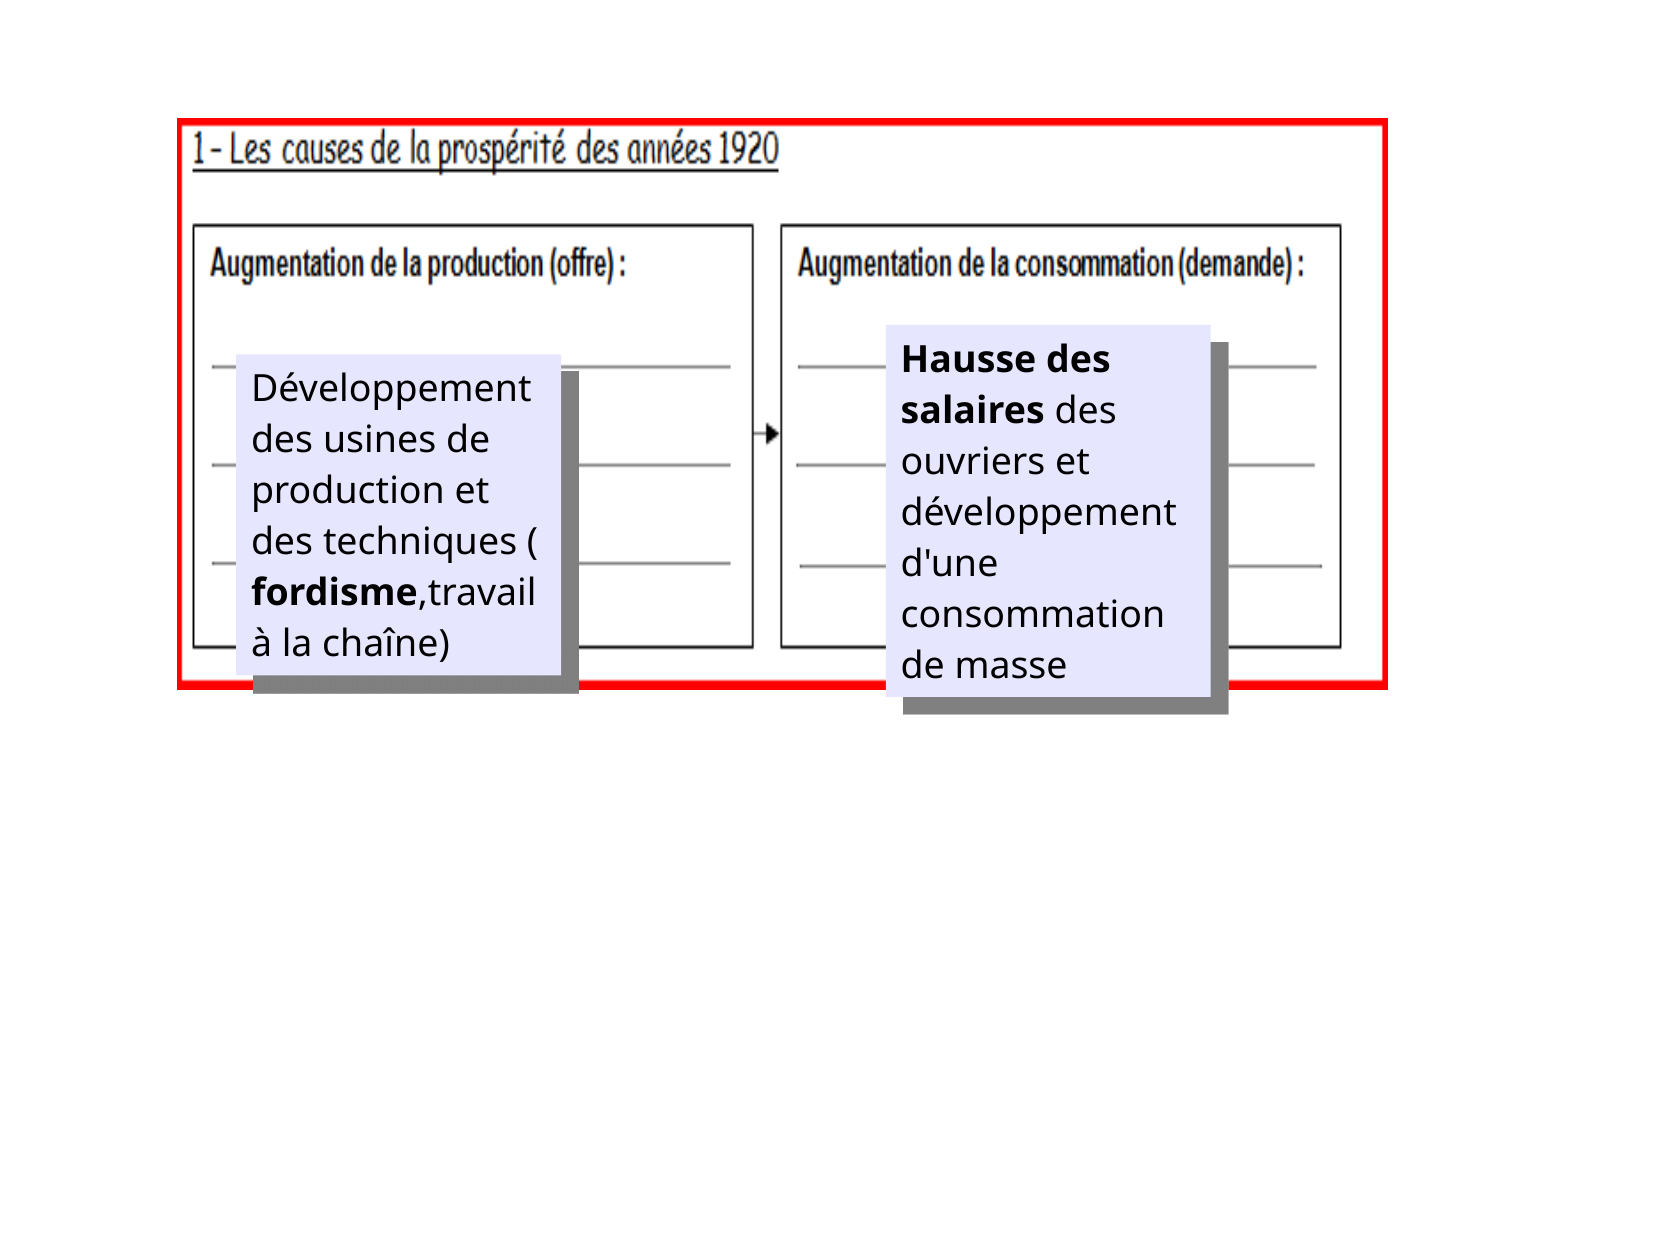

Hausse des salaires des ouvriers et développement d'une consommation de masse
Développement des usines de production et des techniques ( fordisme,travail à la chaîne)